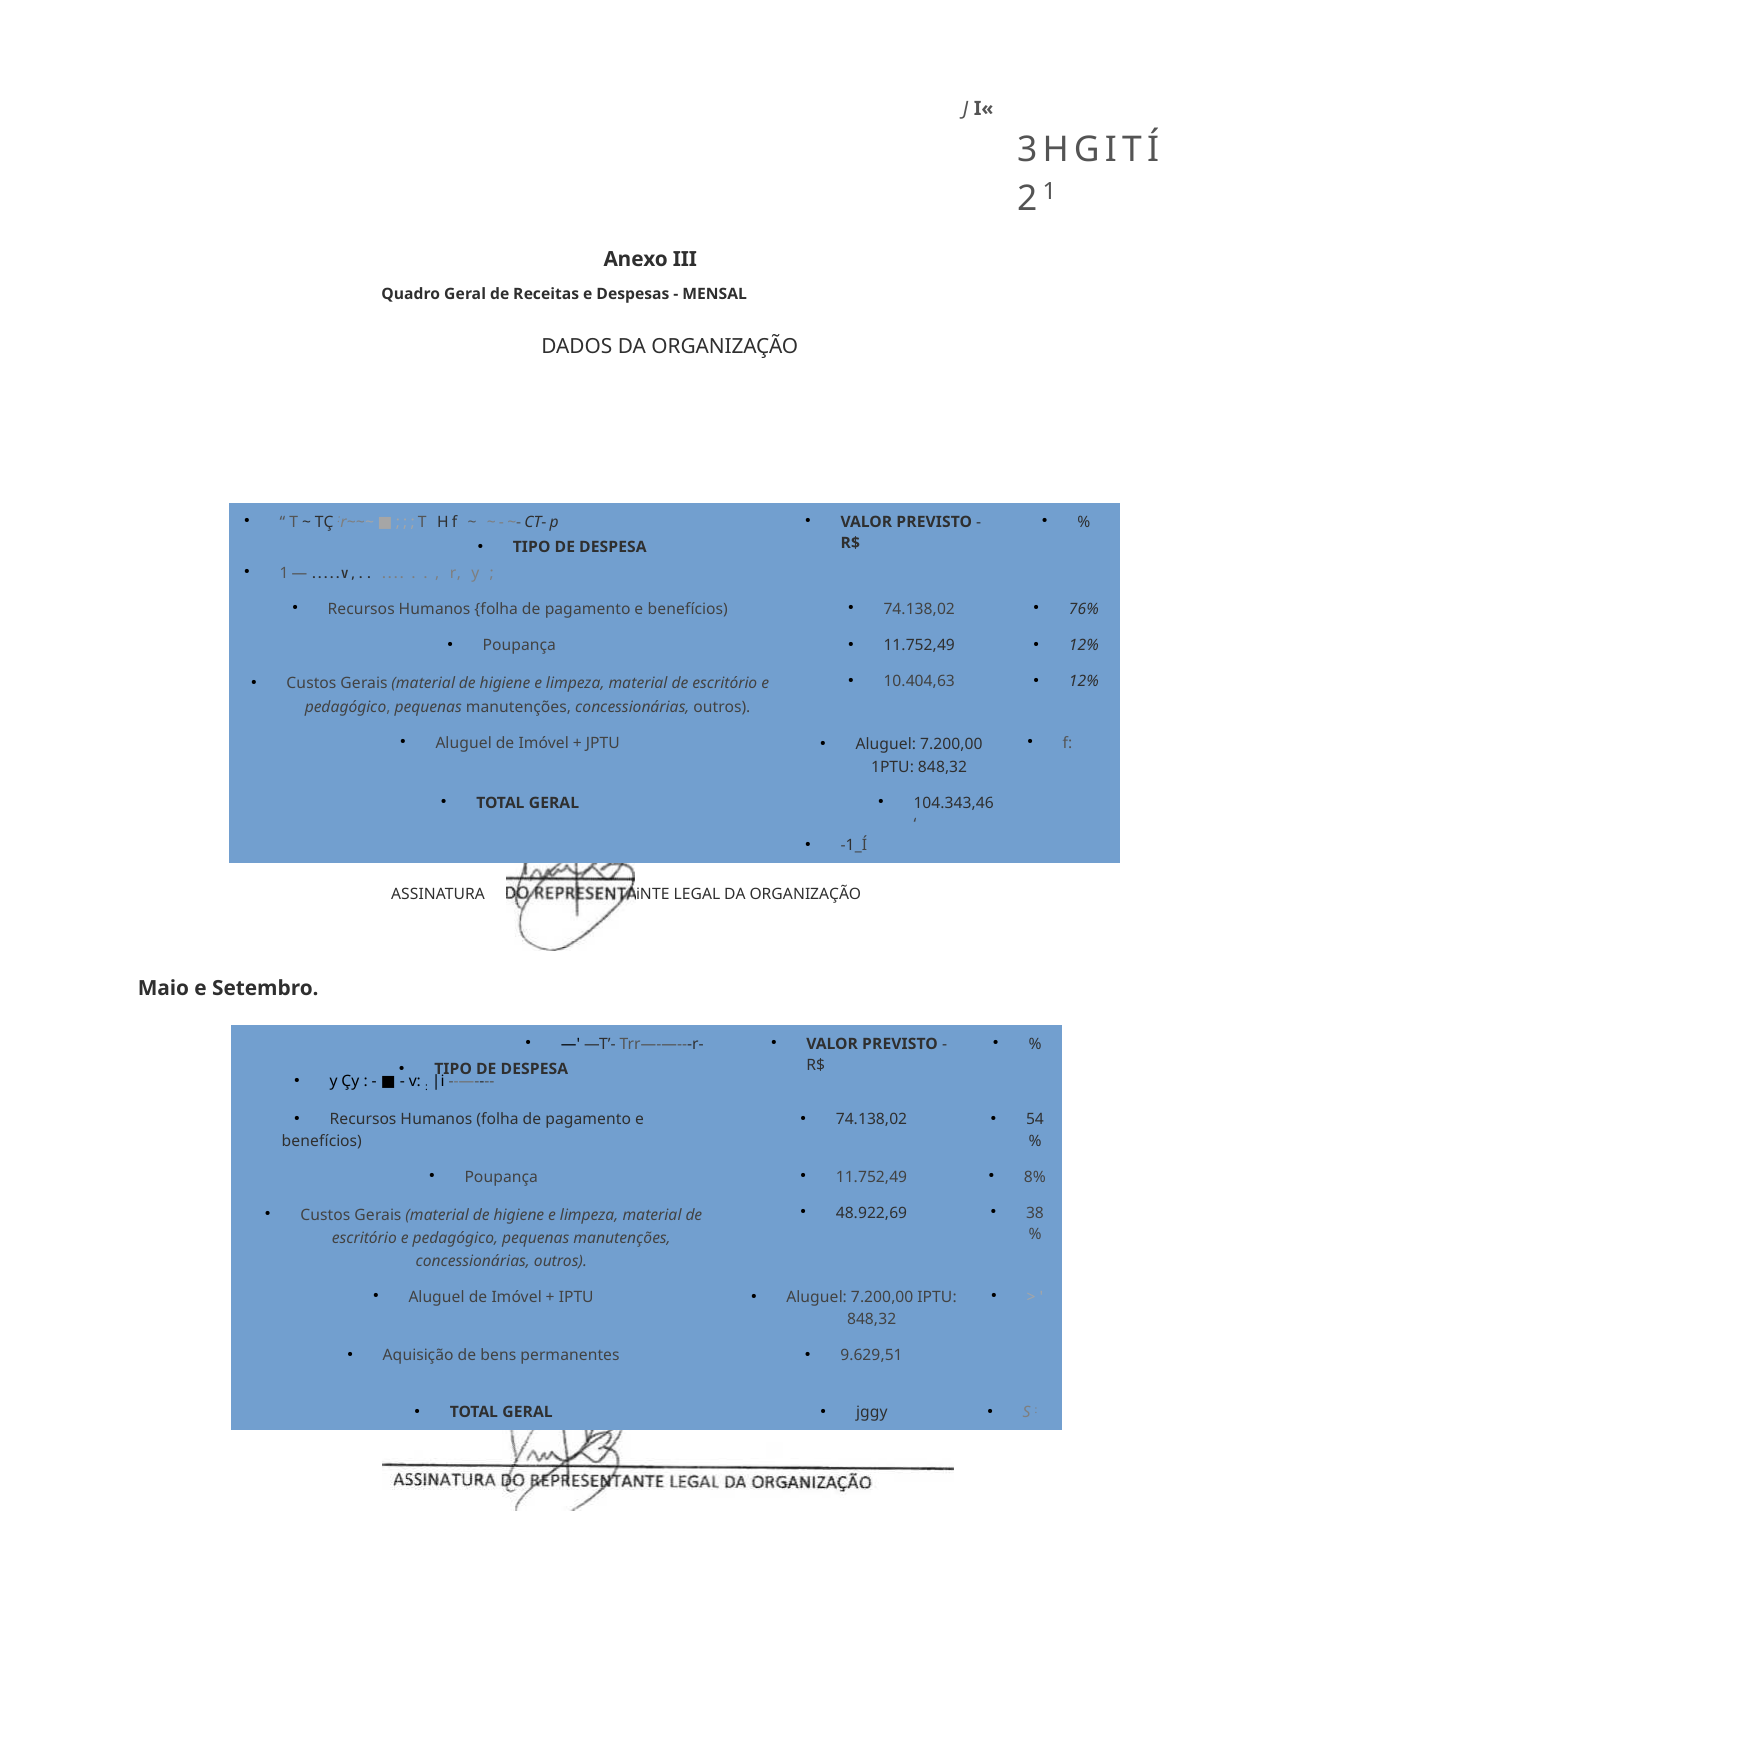

J I«
3HGITÍ21
Anexo III
Quadro Geral de Receitas e Despesas - MENSAL
DADOS DA ORGANIZAÇÃO
| “ T ~ TÇ :r~~~ ■;;;T Hf ~ ~-~-CT-p TIPO DE DESPESA 1—.....V,.. .... . . , r, y ; | VALOR PREVISTO - R$ | % |
| --- | --- | --- |
| Recursos Humanos {folha de pagamento e benefícios) | 74.138,02 | 76% |
| Poupança | 11.752,49 | 12% |
| Custos Gerais (material de higiene e limpeza, material de escritório e pedagógico, pequenas manutenções, concessionárias, outros). | 10.404,63 | 12% |
| Aluguel de Imóvel + JPTU | Aluguel: 7.200,00 1PTU: 848,32 | f: |
| TOTAL GERAL | 104.343,46 ‘ -1\_í | |
ASSINATURA
iNTE LEGAL DA ORGANIZAÇÃO
Maio e Setembro.
| —' —T’- Trr—-—---r- TIPO DE DESPESA y Çy : - ■ - v: : |i --—---- | VALOR PREVISTO - R$ | % |
| --- | --- | --- |
| Recursos Humanos (folha de pagamento e benefícios) | 74.138,02 | 54% |
| Poupança | 11.752,49 | 8% |
| Custos Gerais (material de higiene e limpeza, material de escritório e pedagógico, pequenas manutenções, concessionárias, outros). | 48.922,69 | 38% |
| Aluguel de Imóvel + IPTU | Aluguel: 7.200,00 IPTU: 848,32 | > ' |
| Aquisição de bens permanentes | 9.629,51 | |
| TOTAL GERAL | jggy | S : |